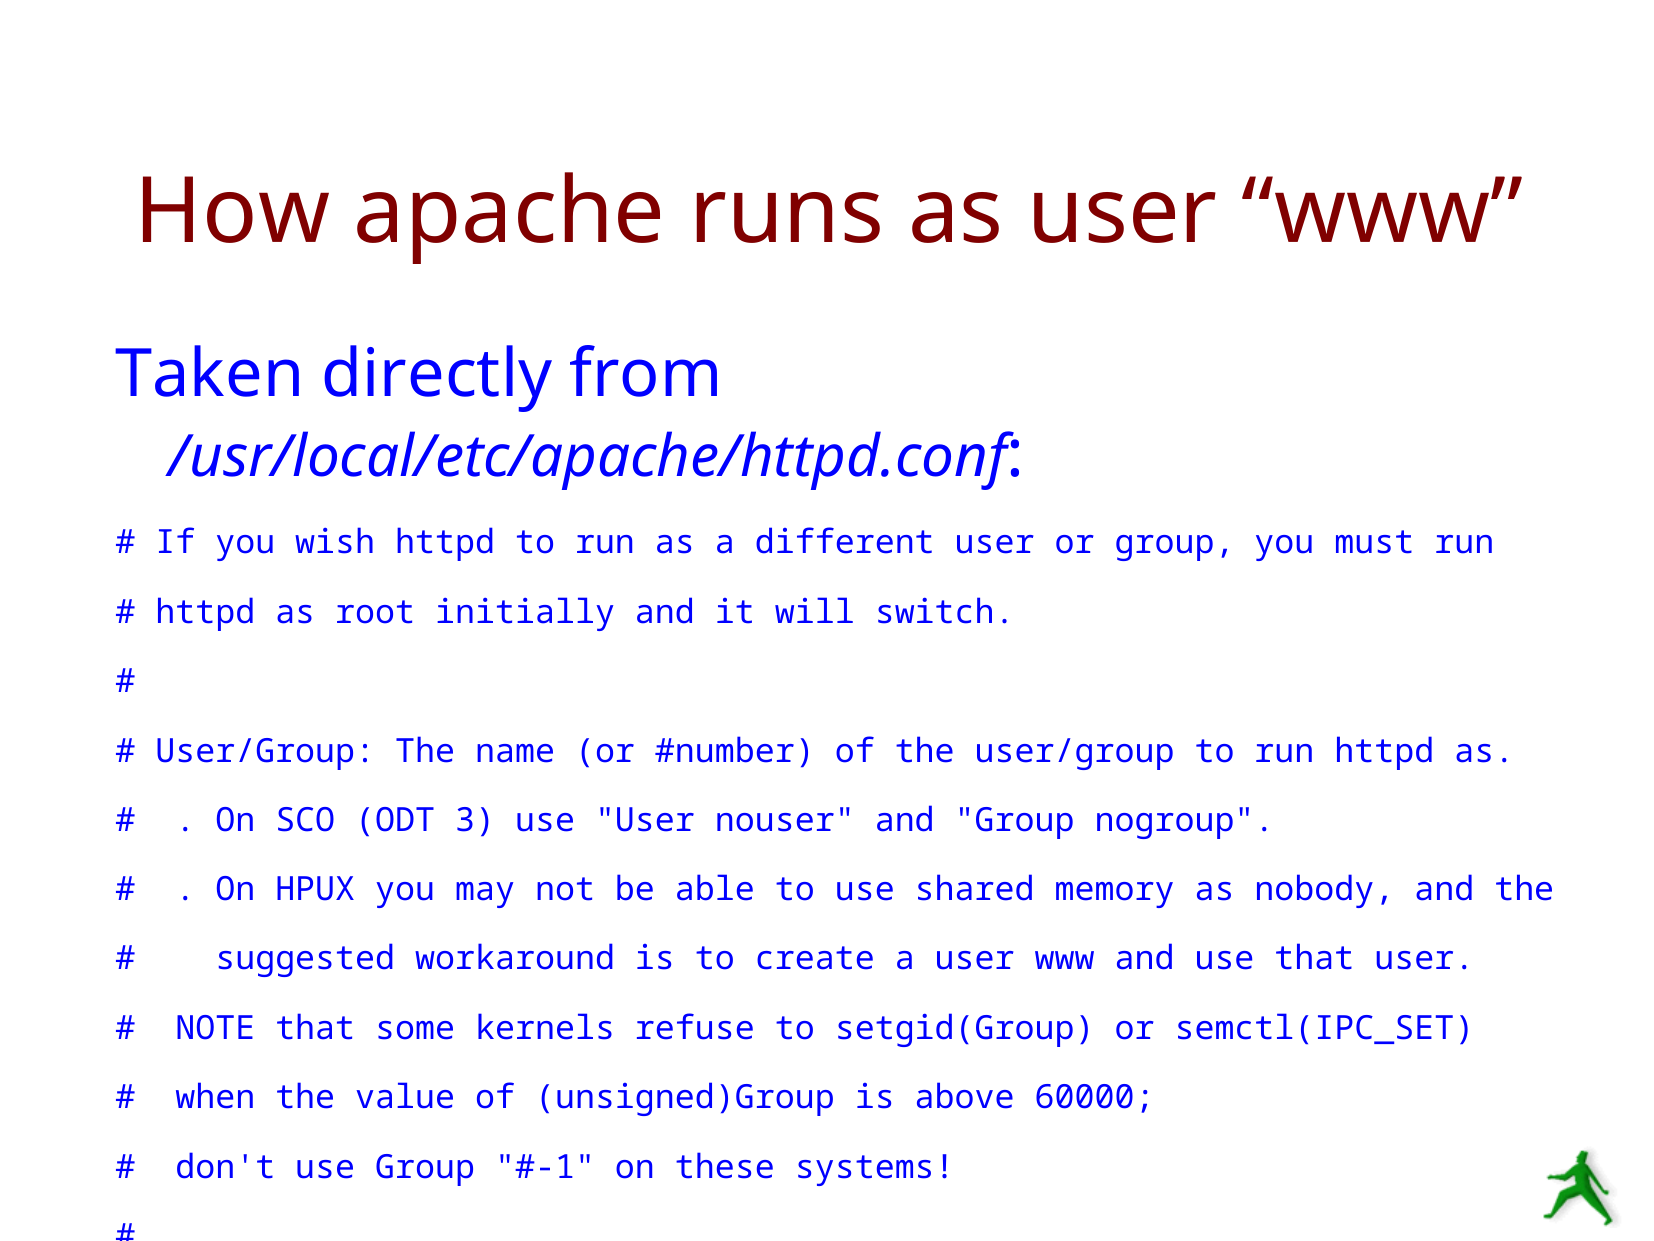

# How apache runs as user “www”
Taken directly from /usr/local/etc/apache/httpd.conf:
# If you wish httpd to run as a different user or group, you must run
# httpd as root initially and it will switch.
#
# User/Group: The name (or #number) of the user/group to run httpd as.
# . On SCO (ODT 3) use "User nouser" and "Group nogroup".
# . On HPUX you may not be able to use shared memory as nobody, and the
# suggested workaround is to create a user www and use that user.
# NOTE that some kernels refuse to setgid(Group) or semctl(IPC_SET)
# when the value of (unsigned)Group is above 60000;
# don't use Group "#-1" on these systems!
#
User www
Group www